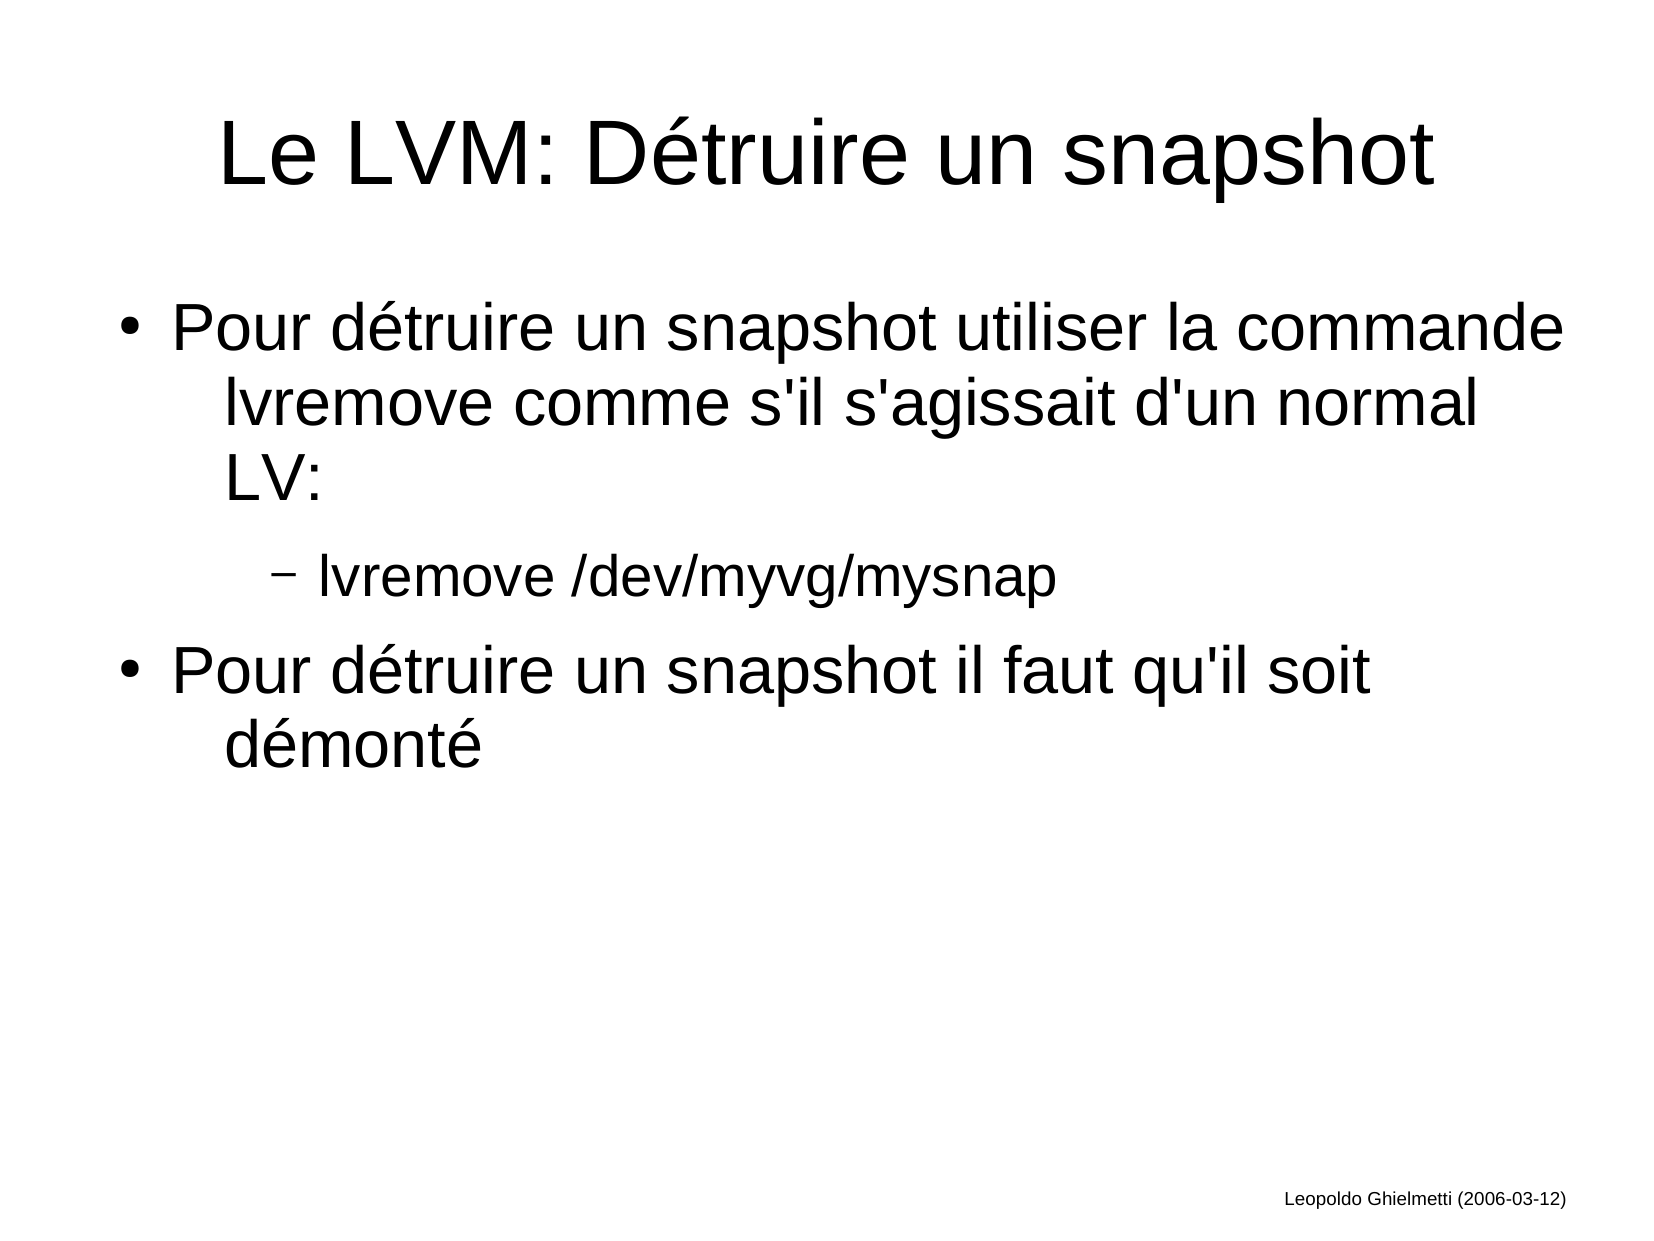

# Le LVM: Détruire un snapshot
Pour détruire un snapshot utiliser la commande lvremove comme s'il s'agissait d'un normal LV:
lvremove /dev/myvg/mysnap
Pour détruire un snapshot il faut qu'il soit démonté
Leopoldo Ghielmetti (2006-03-12)